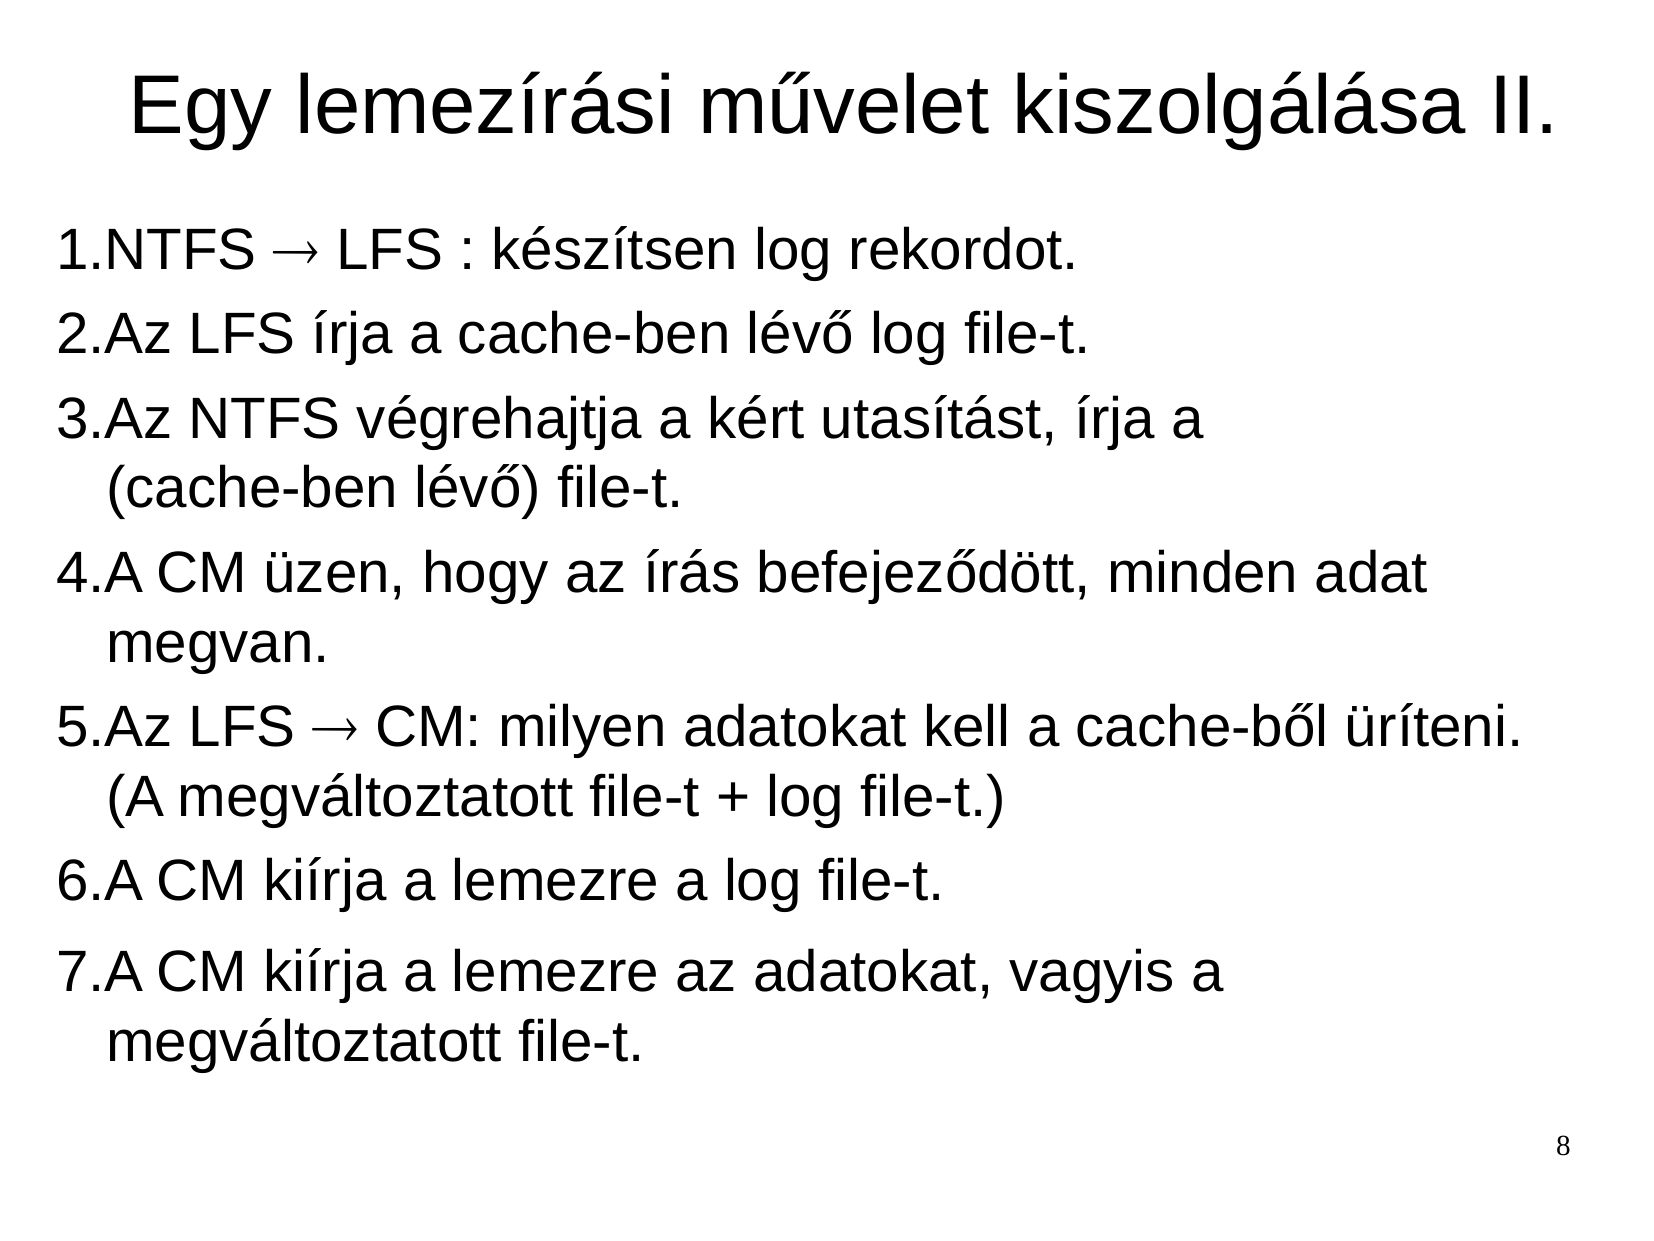

# Egy lemezírási művelet kiszolgálása II.
NTFS  LFS : készítsen log rekordot.
Az LFS írja a cache-ben lévő log file-t.
Az NTFS végrehajtja a kért utasítást, írja a
(cache-ben lévő) file-t.
A CM üzen, hogy az írás befejeződött, minden adat megvan.
Az LFS  CM: milyen adatokat kell a cache-ből üríteni.
(A megváltoztatott file-t + log file-t.)
A CM kiírja a lemezre a log file-t.
A CM kiírja a lemezre az adatokat, vagyis a megváltoztatott file-t.
8